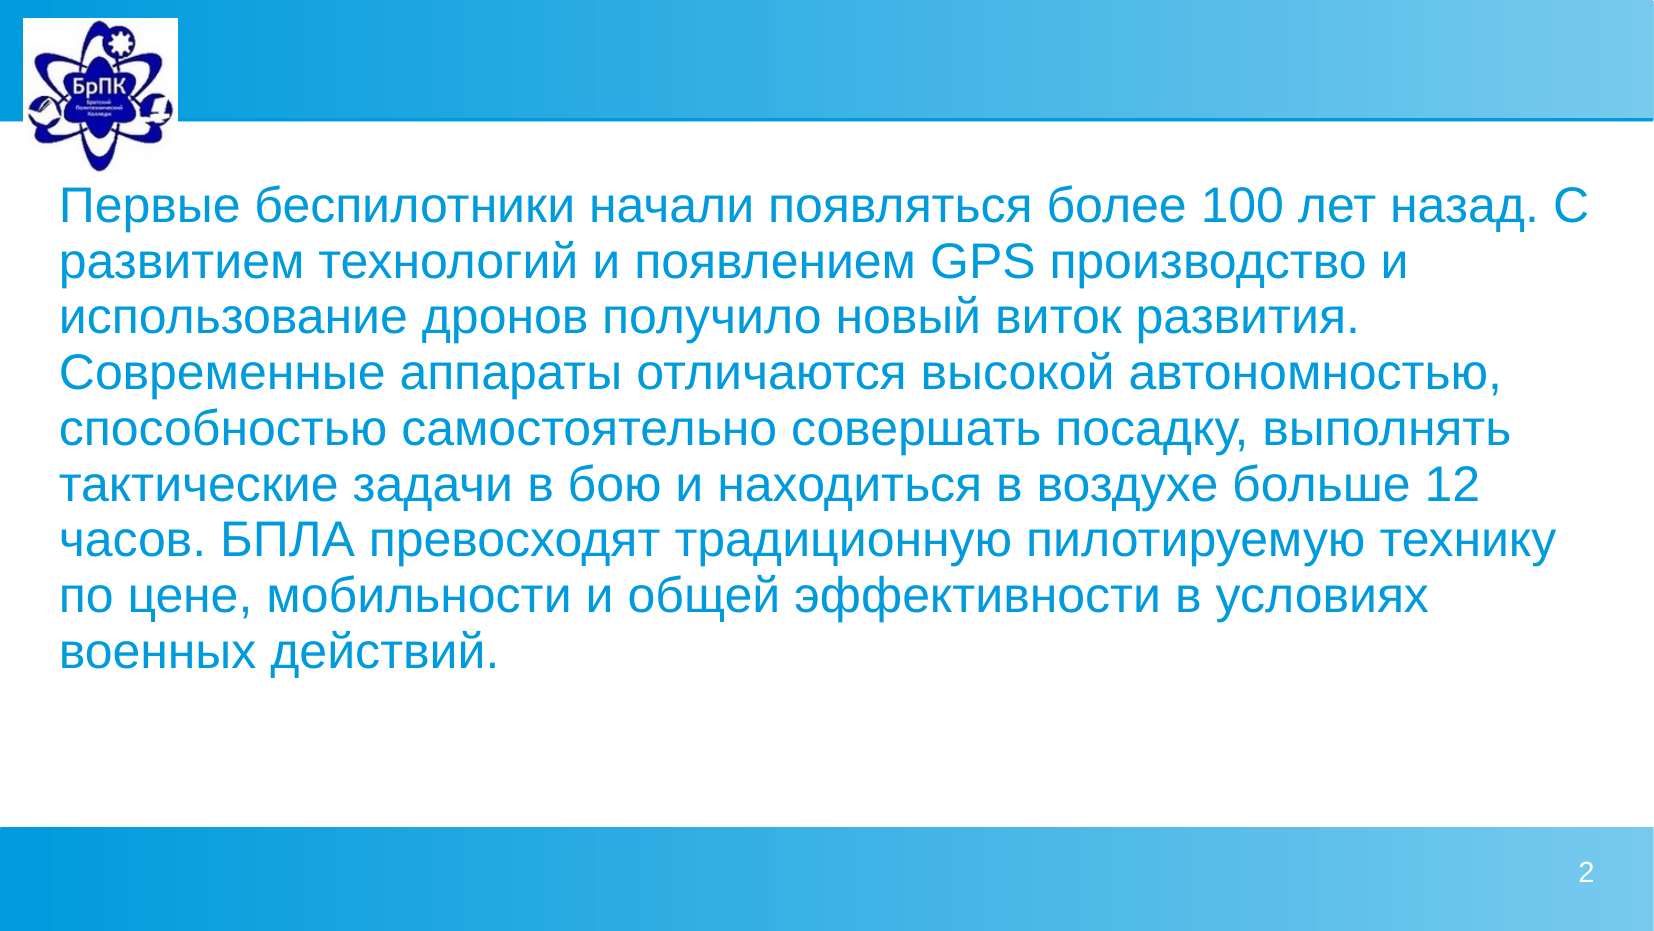

# Первые беспилотники начали появляться более 100 лет назад. С развитием технологий и появлением GPS производство и использование дронов получило новый виток развития. Современные аппараты отличаются высокой автономностью, способностью самостоятельно совершать посадку, выполнять тактические задачи в бою и находиться в воздухе больше 12 часов. БПЛА превосходят традиционную пилотируемую технику по цене, мобильности и общей эффективности в условиях военных действий.
2